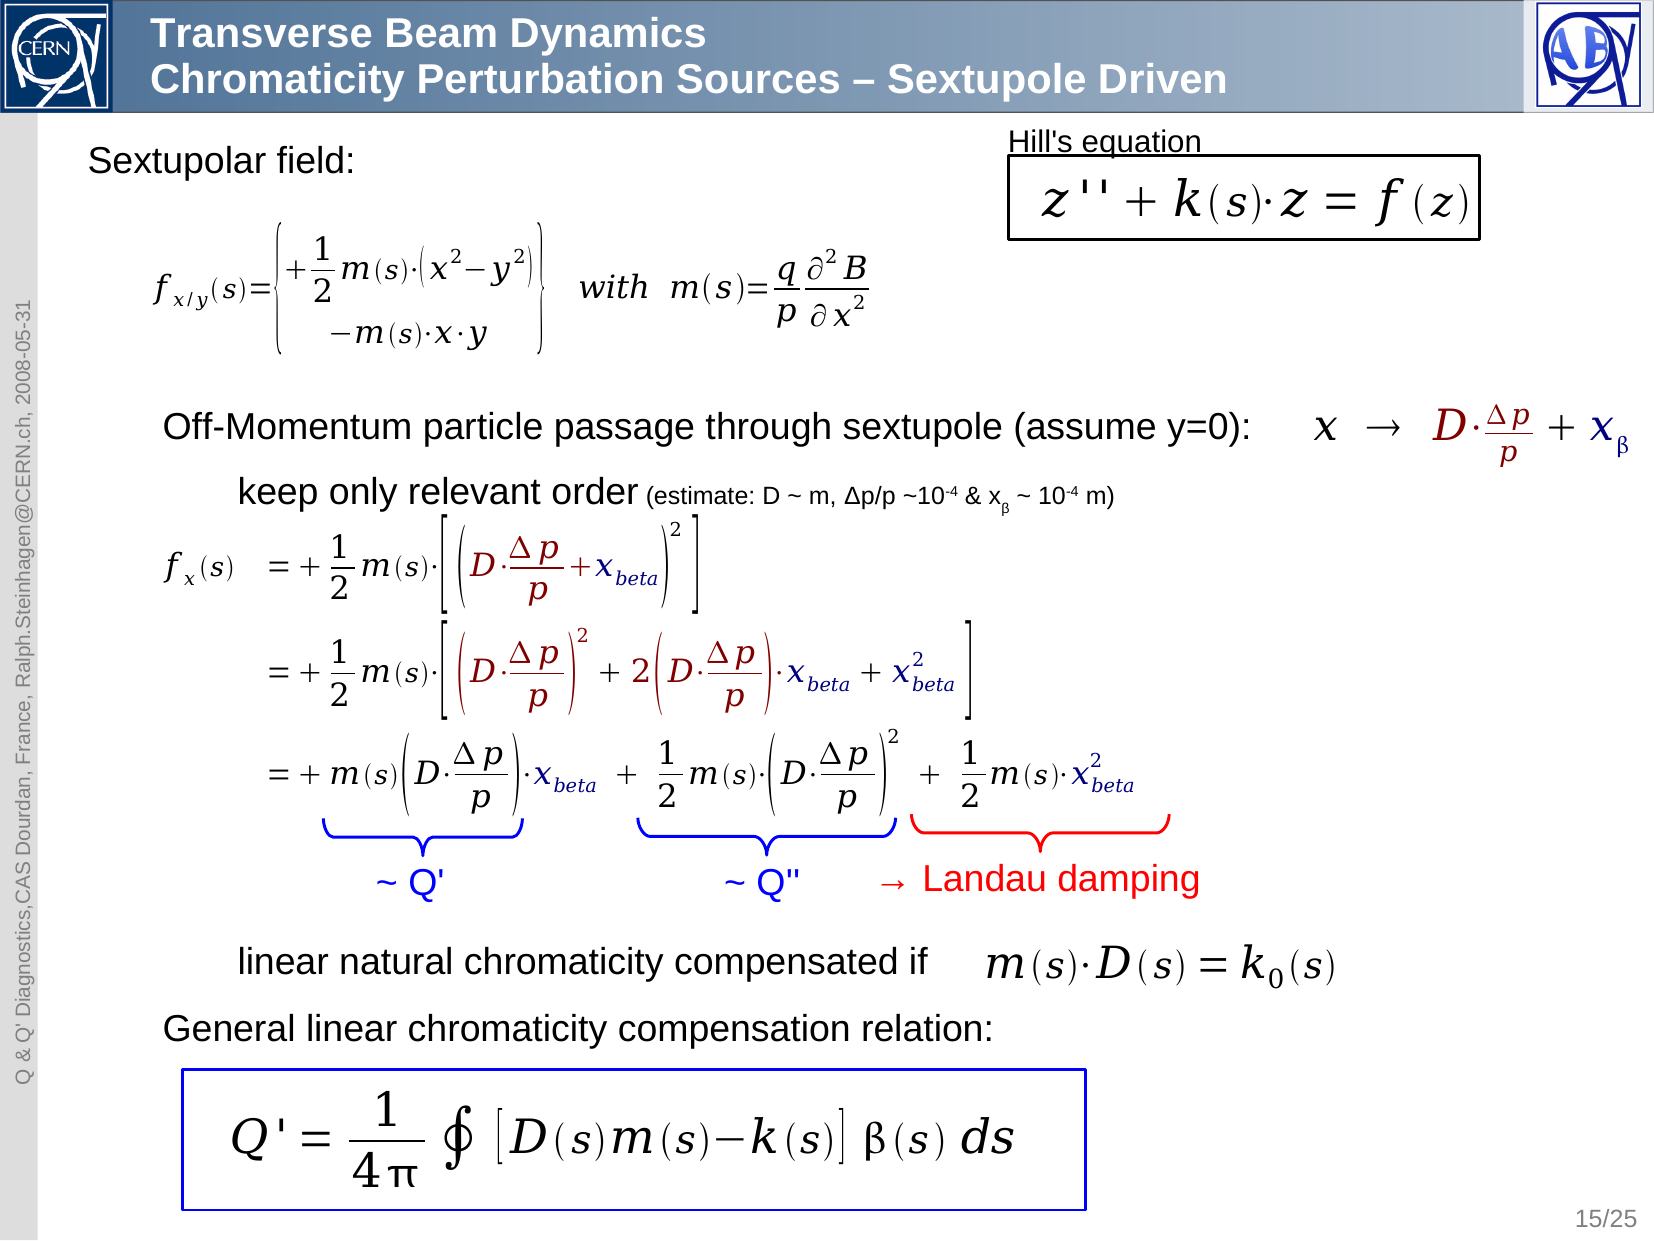

# Transverse Beam Dynamics Chromaticity Perturbation Sources – Sextupole Driven
Hill's equation
Sextupolar field:
Off-Momentum particle passage through sextupole (assume y=0):
keep only relevant order (estimate: D ~ m, Δp/p ~10-4 & xβ ~ 10-4 m)
linear natural chromaticity compensated if
General linear chromaticity compensation relation:
 → Landau damping
~ Q'
~ Q''